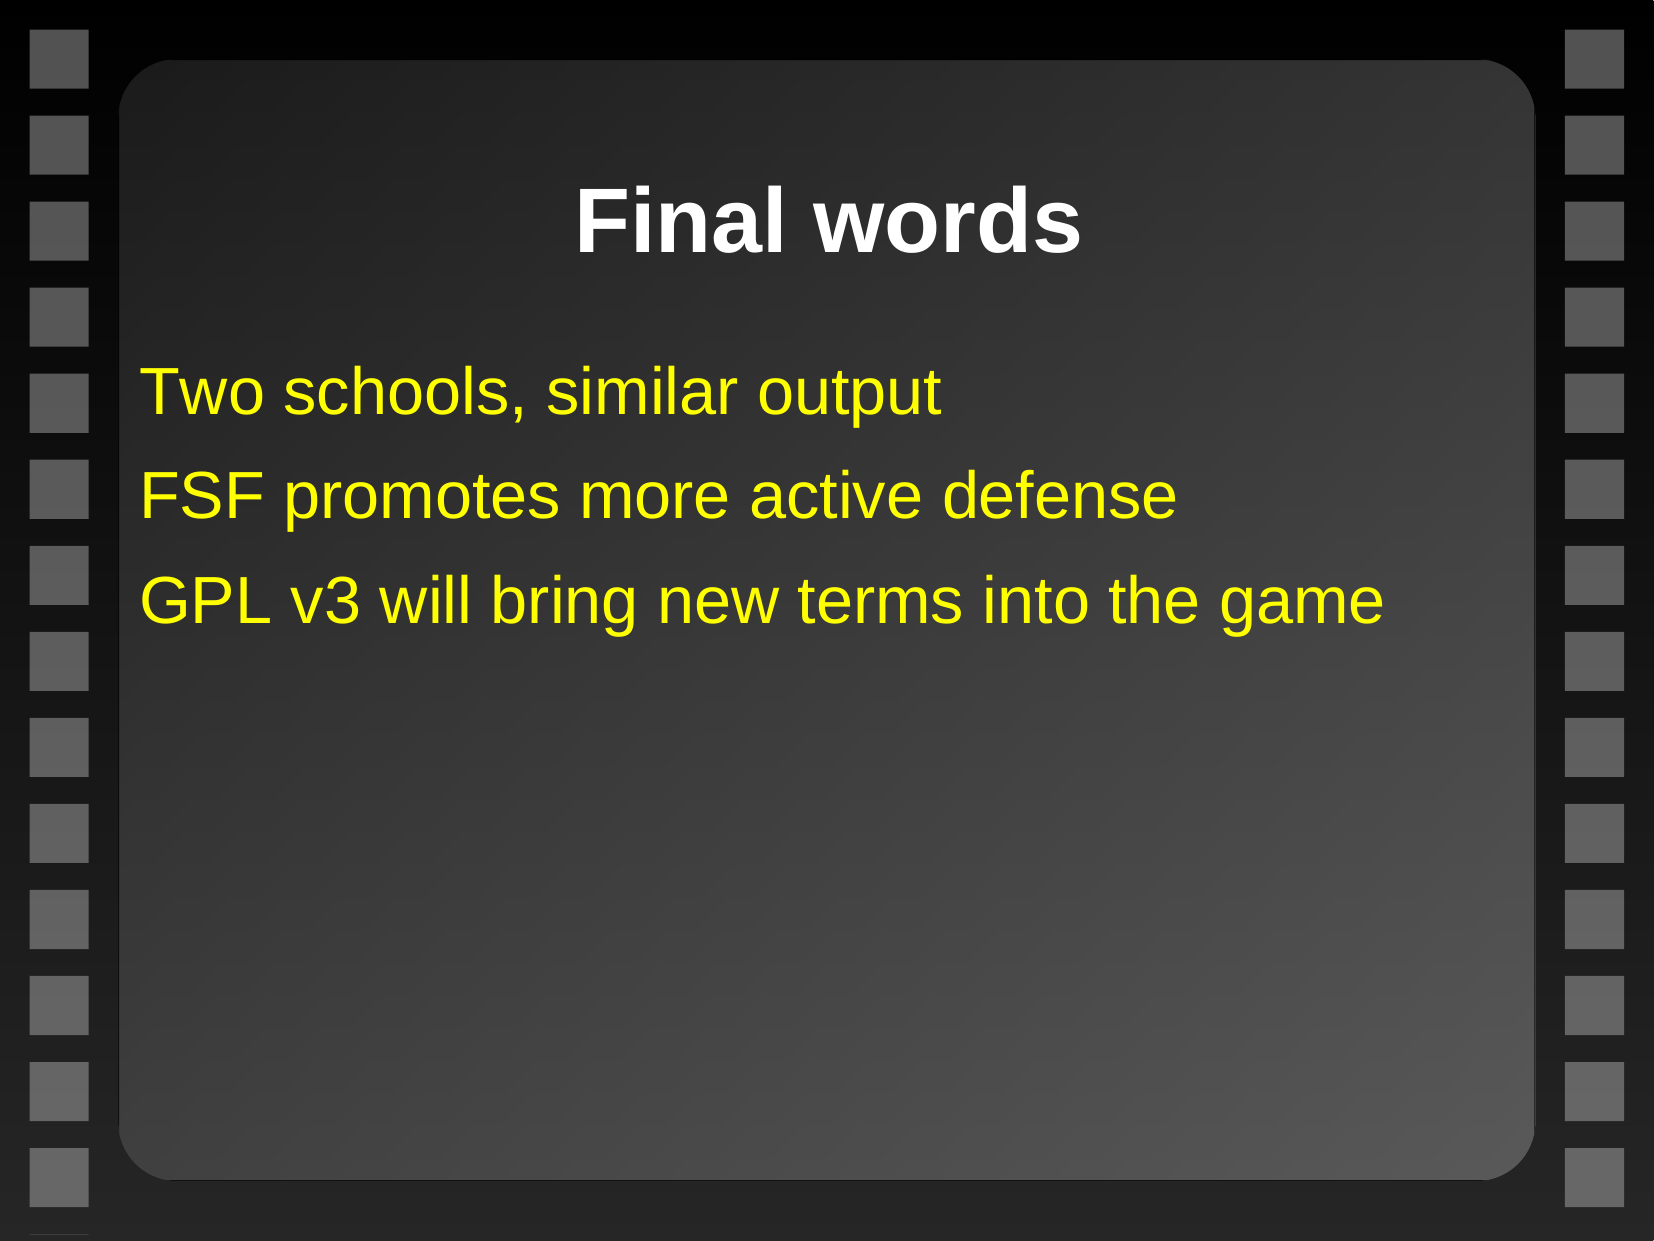

# Final words
Two schools, similar output
FSF promotes more active defense
GPL v3 will bring new terms into the game